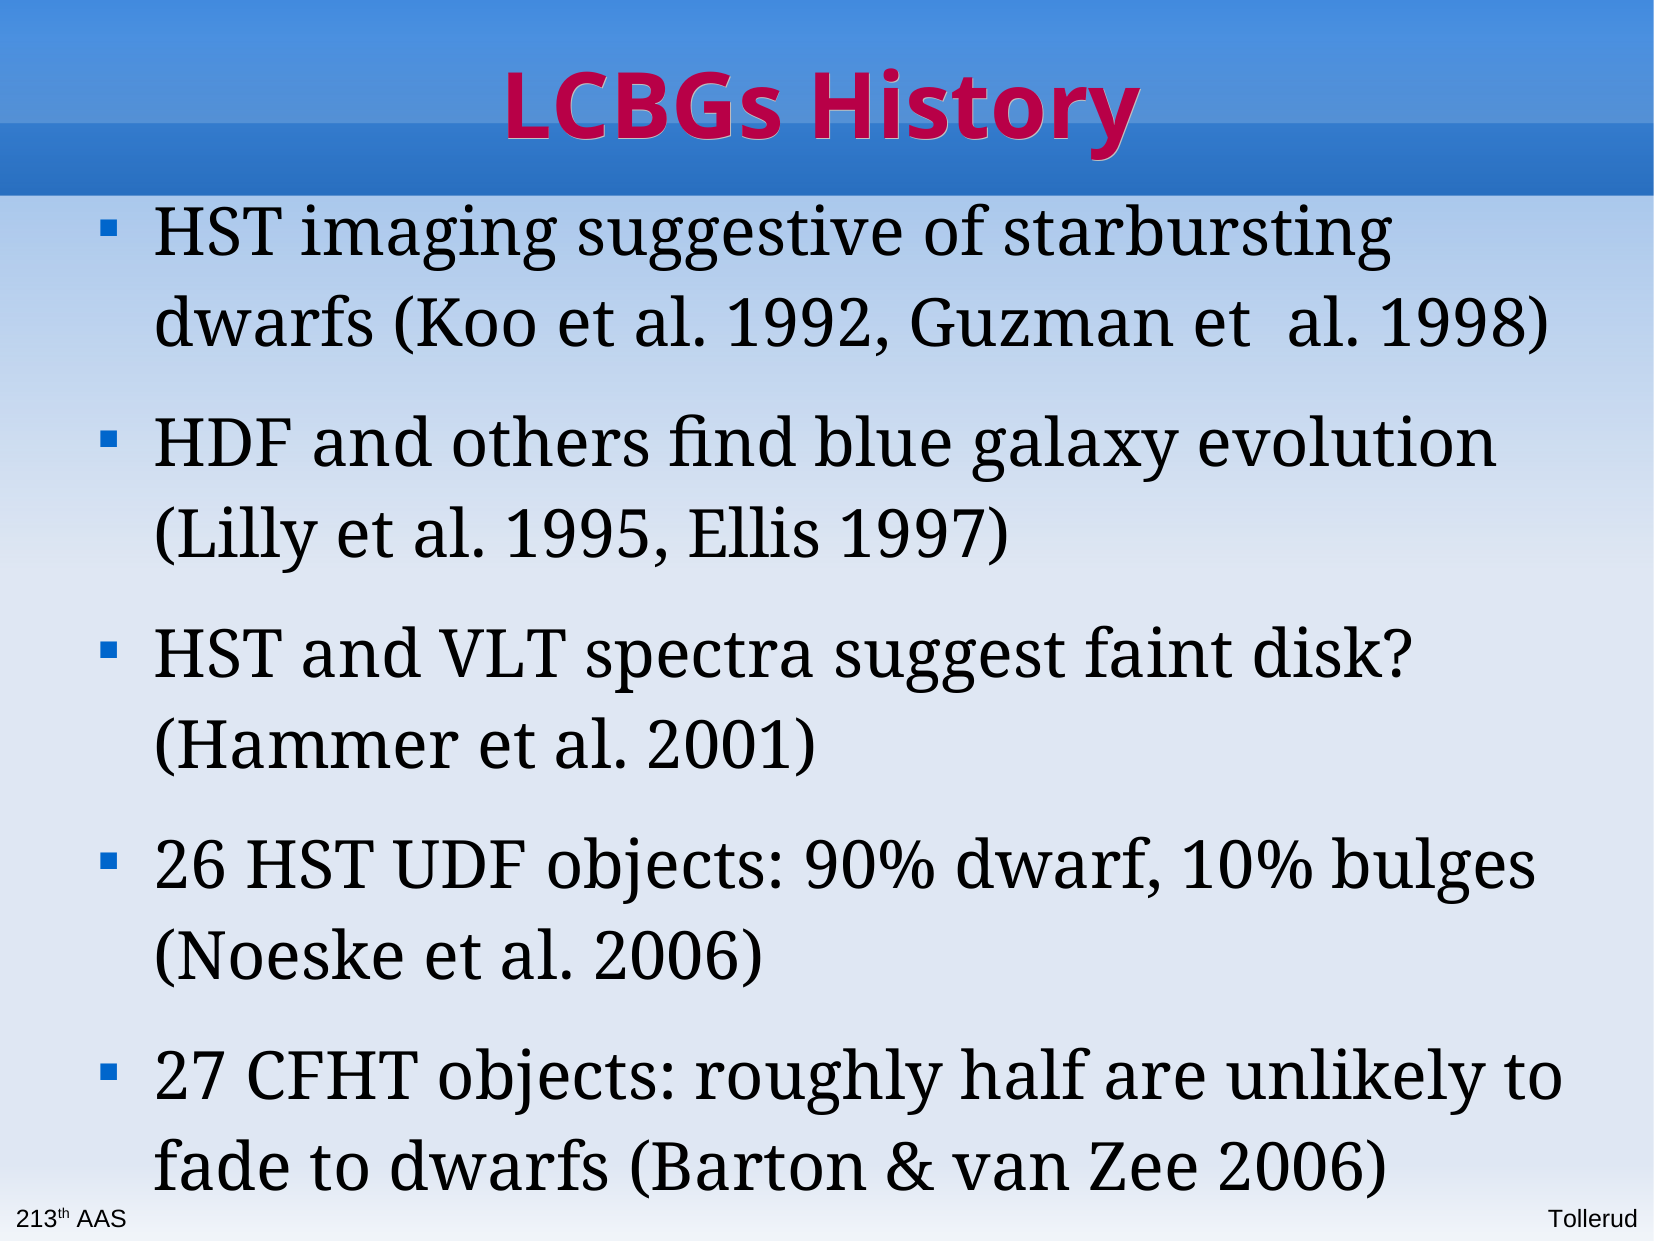

# LCBGs History
HST imaging suggestive of starbursting dwarfs (Koo et al. 1992, Guzman et al. 1998)
HDF and others find blue galaxy evolution (Lilly et al. 1995, Ellis 1997)
HST and VLT spectra suggest faint disk? (Hammer et al. 2001)
26 HST UDF objects: 90% dwarf, 10% bulges (Noeske et al. 2006)
27 CFHT objects: roughly half are unlikely to fade to dwarfs (Barton & van Zee 2006)
Hoyos et al. 05/07: some are very metal poor 			(~.1 solar), fade to dSphs